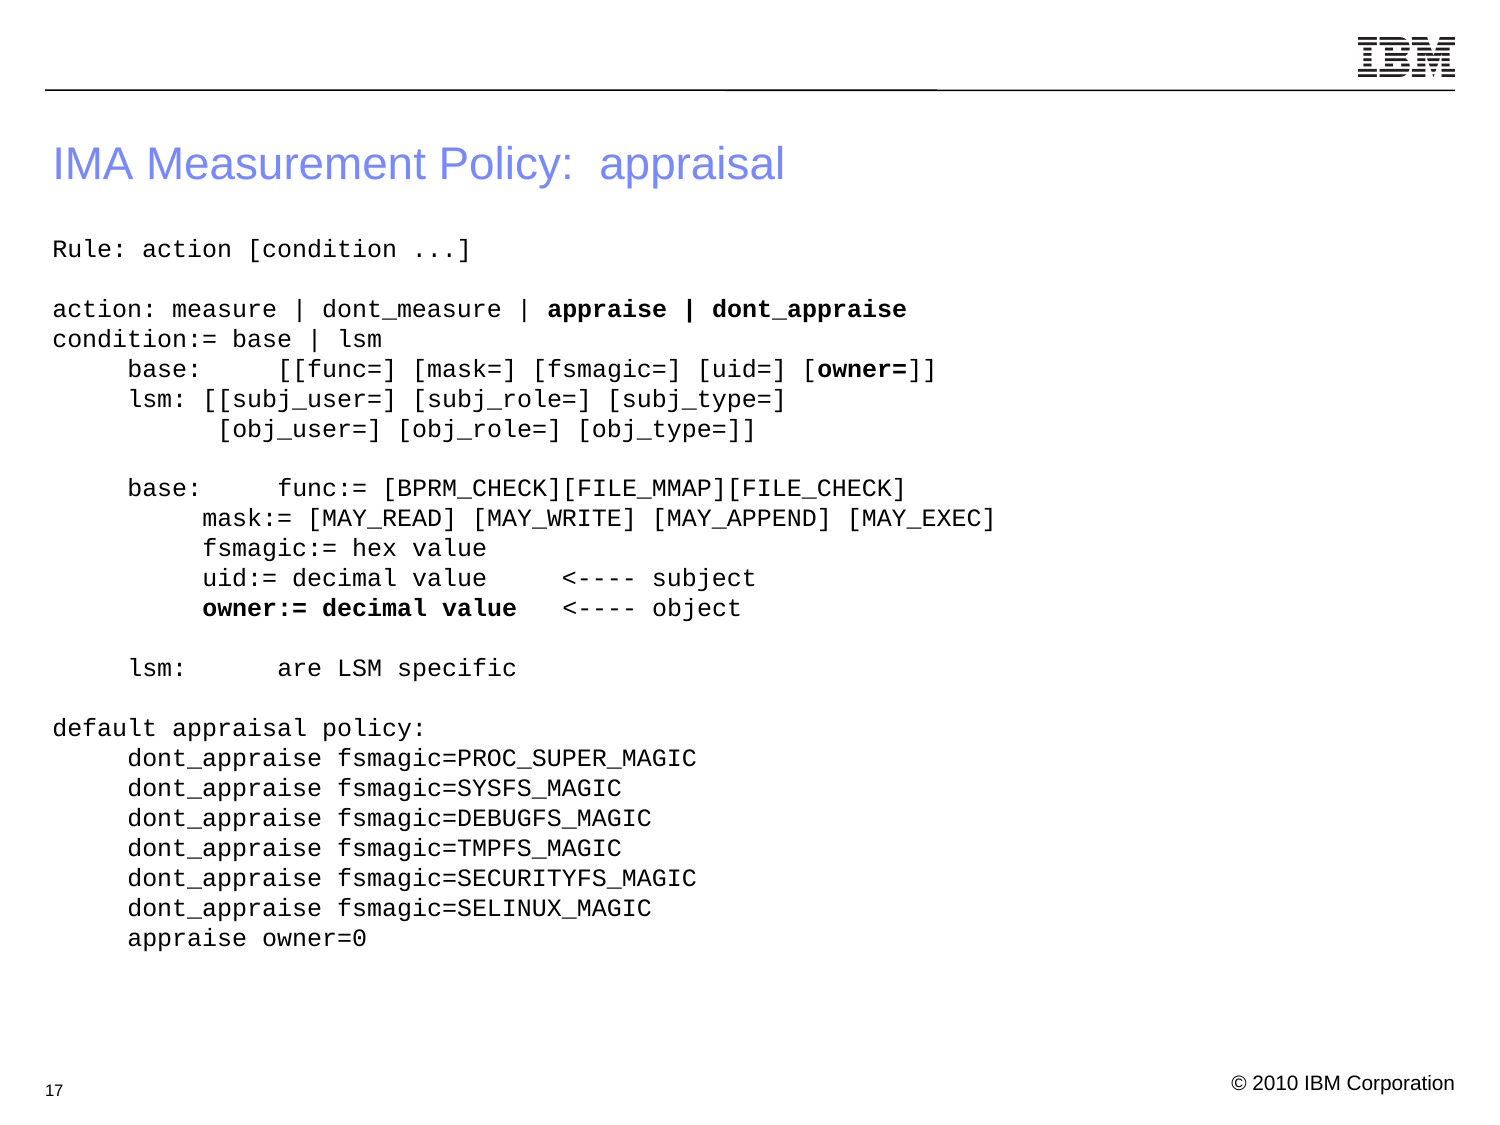

# IMA Measurement Policy: appraisal
Rule: action [condition ...]
action: measure | dont_measure | appraise | dont_appraise
condition:= base | lsm
	base:	[[func=] [mask=] [fsmagic=] [uid=] [owner=]]
	lsm:	[[subj_user=] [subj_role=] [subj_type=]
		 [obj_user=] [obj_role=] [obj_type=]]
	base: 	func:= [BPRM_CHECK][FILE_MMAP][FILE_CHECK]
		mask:= [MAY_READ] [MAY_WRITE] [MAY_APPEND] [MAY_EXEC]
		fsmagic:= hex value
		uid:= decimal value <---- subject
		owner:= decimal value <---- object
	lsm: 	are LSM specific
default appraisal policy:
	dont_appraise fsmagic=PROC_SUPER_MAGIC
	dont_appraise fsmagic=SYSFS_MAGIC
	dont_appraise fsmagic=DEBUGFS_MAGIC
	dont_appraise fsmagic=TMPFS_MAGIC
	dont_appraise fsmagic=SECURITYFS_MAGIC
	dont_appraise fsmagic=SELINUX_MAGIC
	appraise owner=0
17